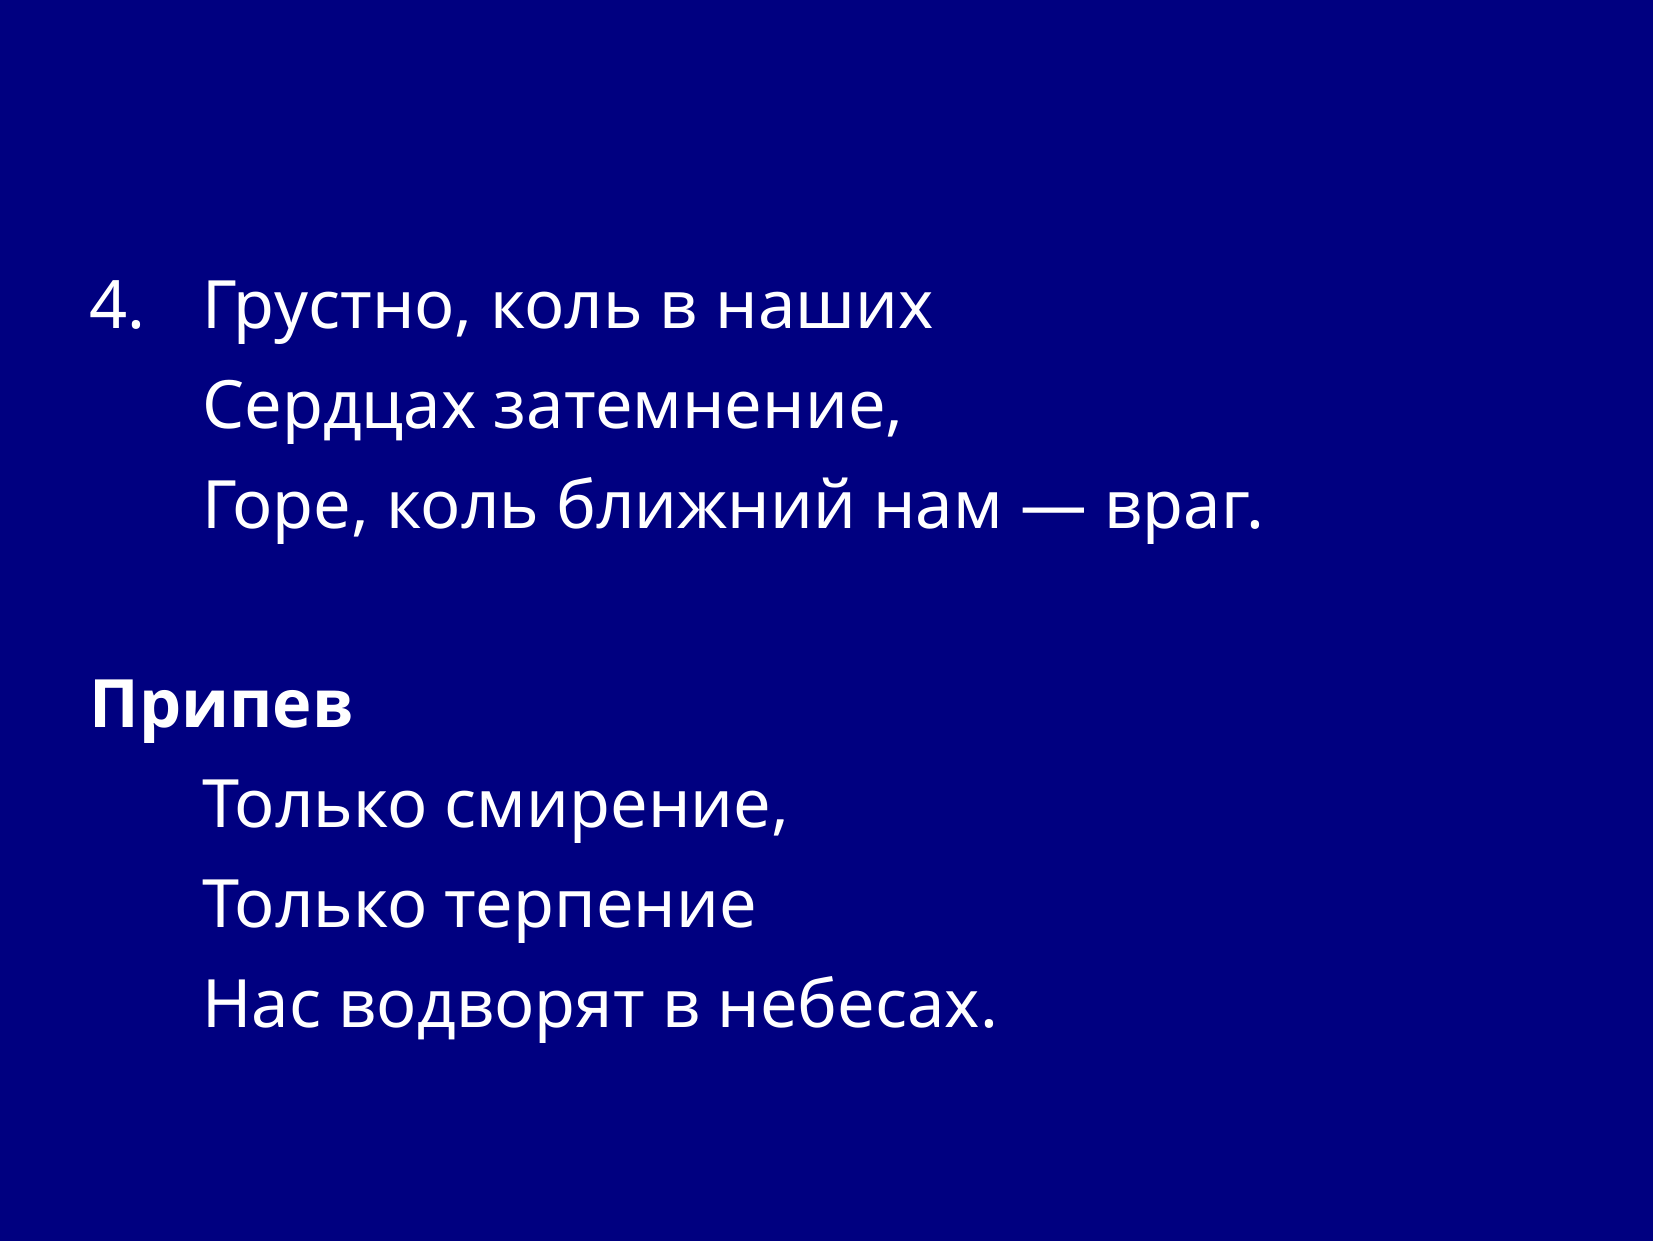

4.	Грустно, коль в наших
	Сердцах затемнение,
	Горе, коль ближний нам — враг.
Припев
	Только смирение,
	Только терпение
	Нас водворят в небесах.